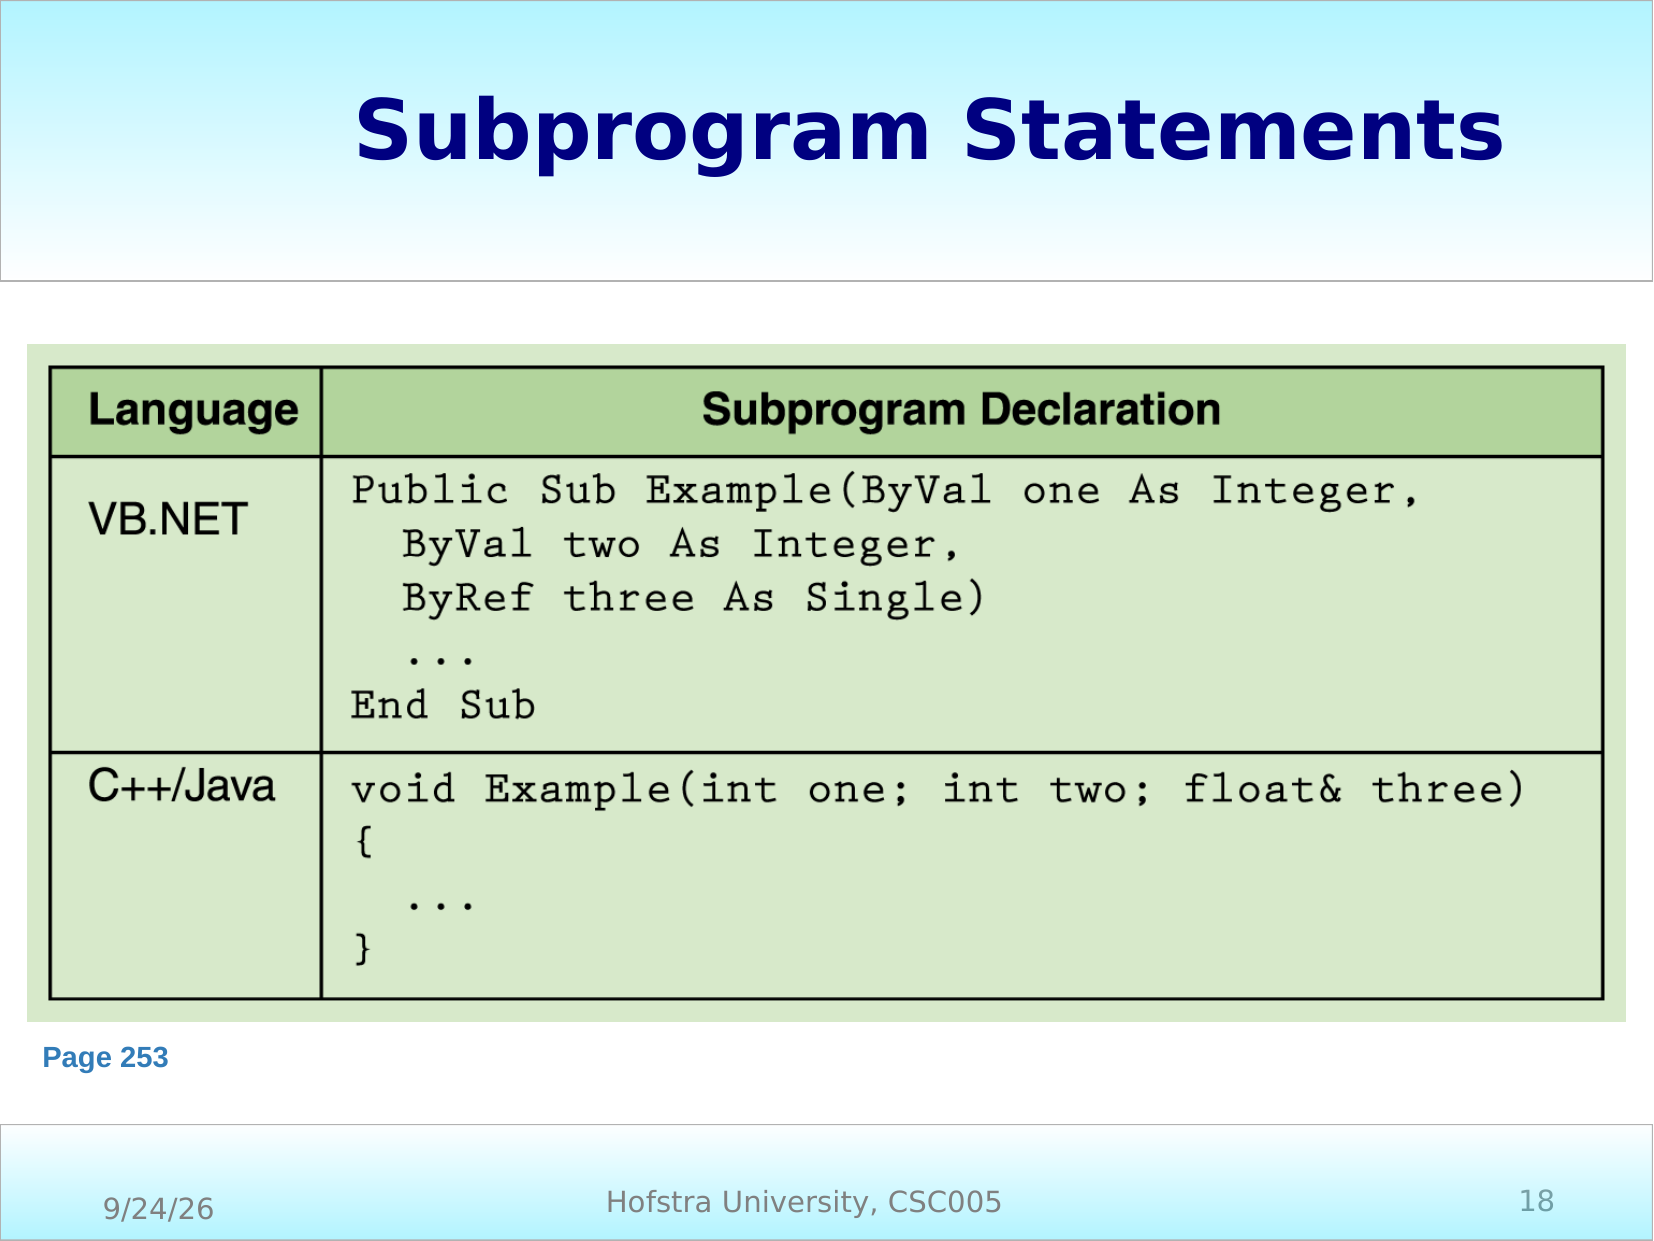

# Subprogram Statements
Page 253
18
Hofstra University, CSC005